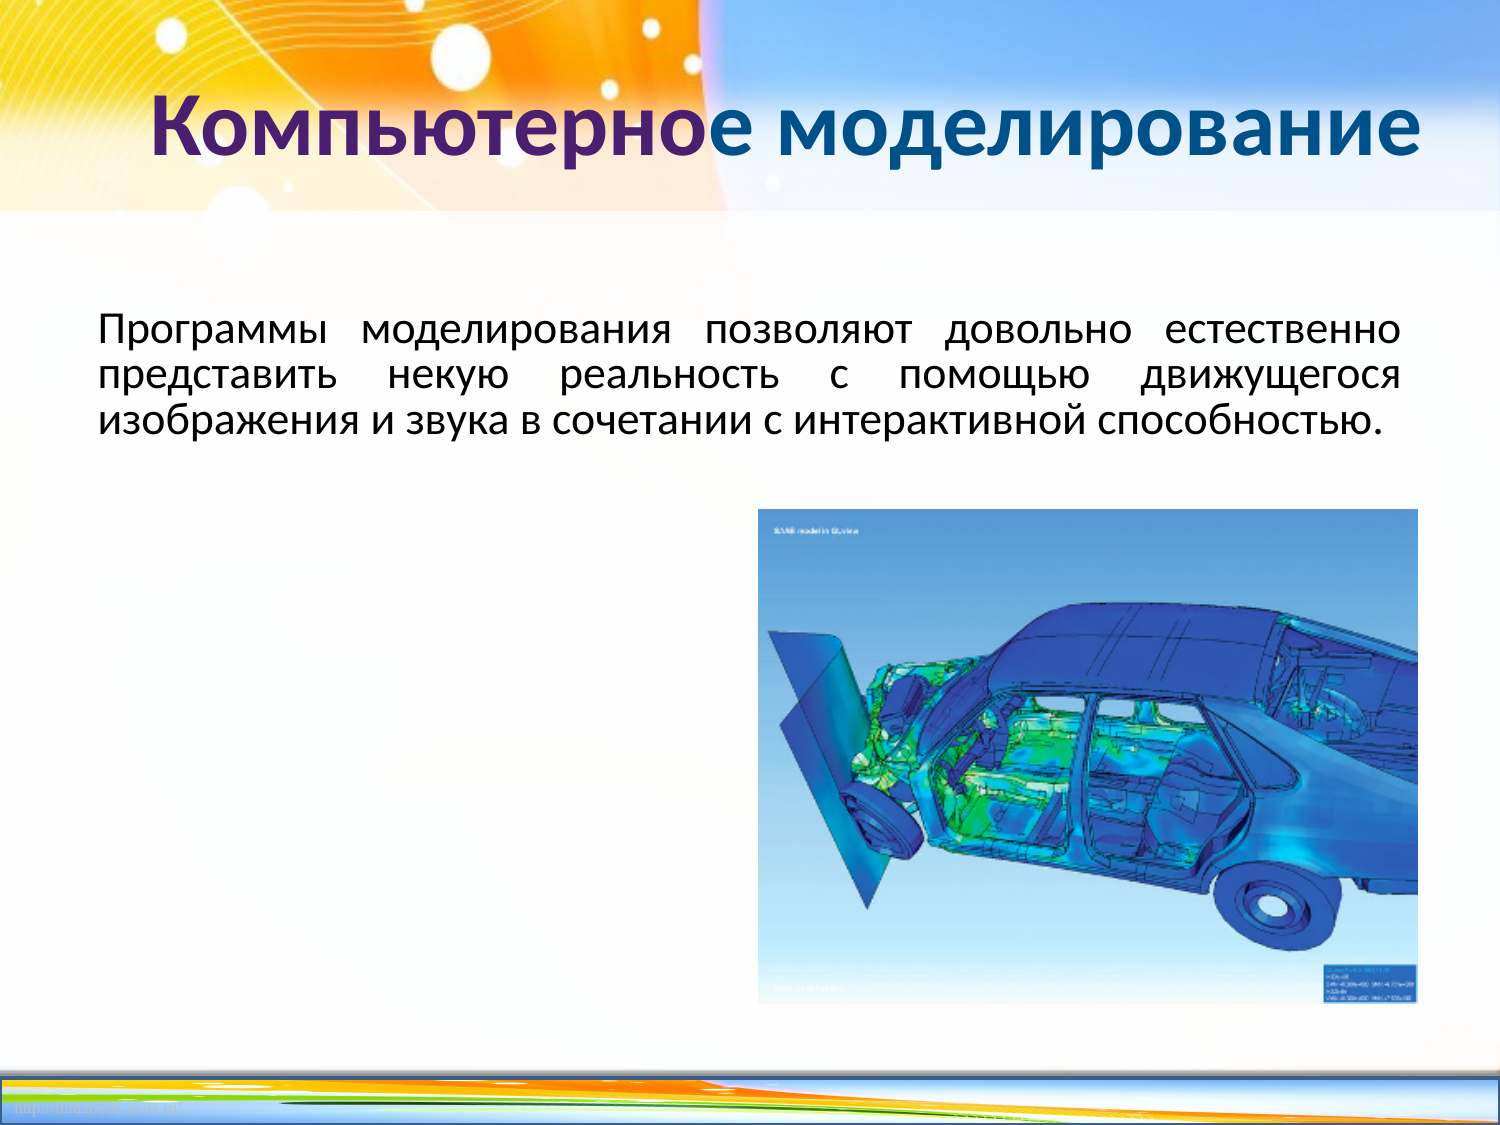

# Компьютерное моделирование
Программы моделирования позволяют довольно естественно представить некую реальность с помощью движущегося изображения и звука в сочетании с интерактивной способностью.